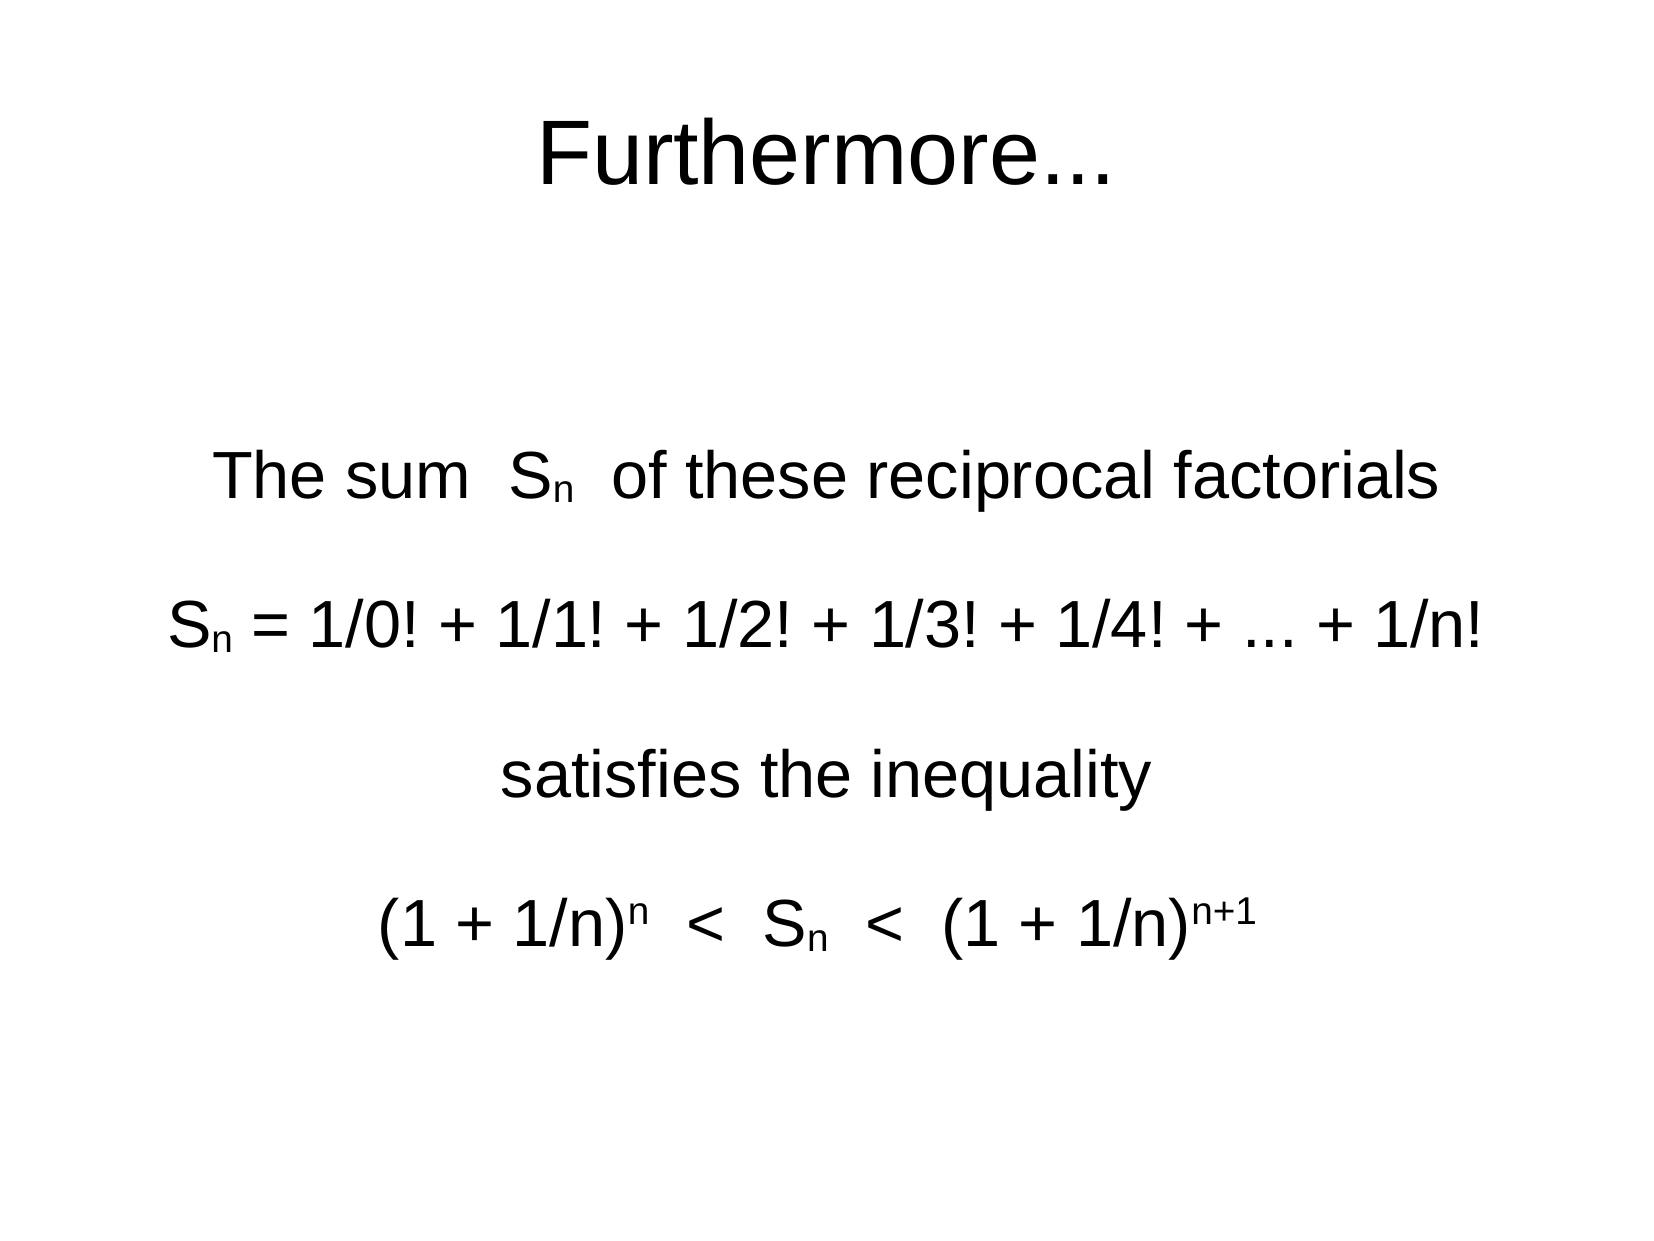

# Furthermore...
The sum Sn of these reciprocal factorials
Sn = 1/0! + 1/1! + 1/2! + 1/3! + 1/4! + ... + 1/n!
satisfies the inequality
(1 + 1/n)n < Sn < (1 + 1/n)n+1